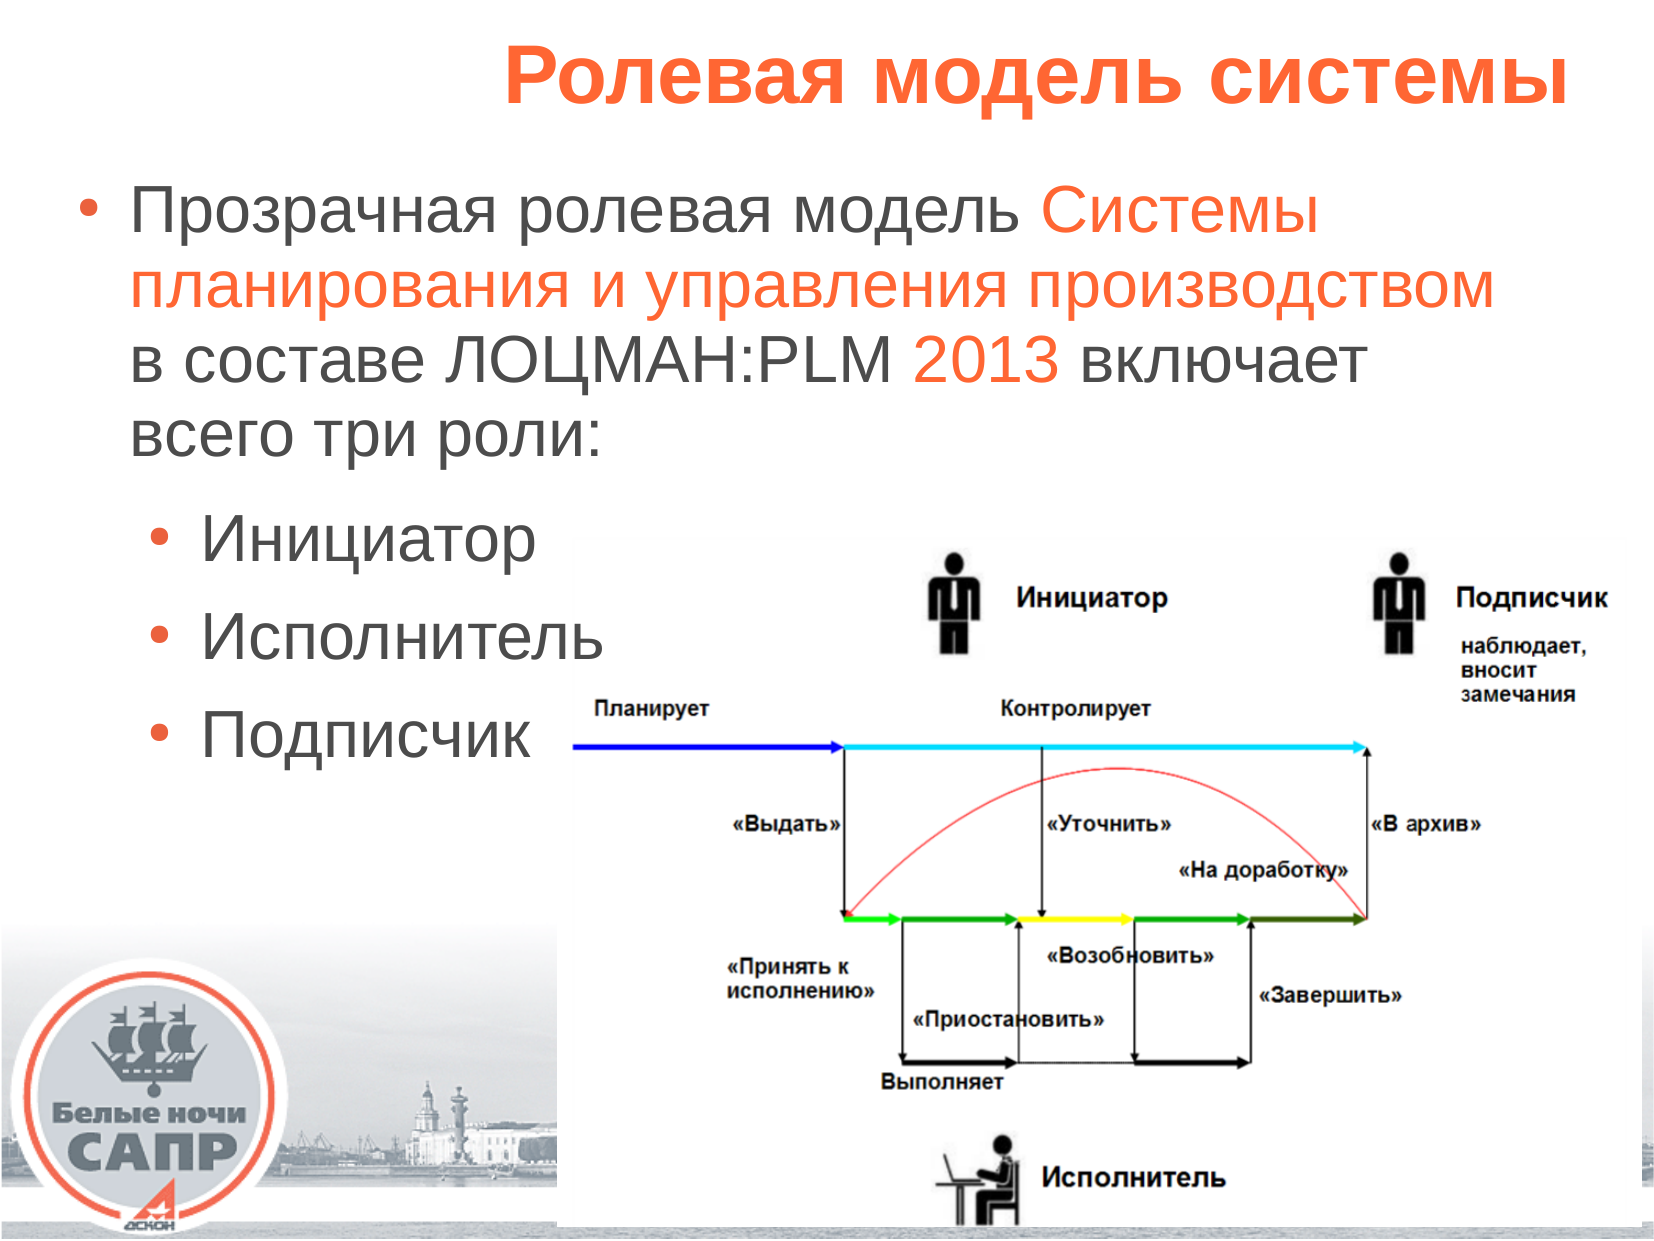

# Ролевая модель системы
Прозрачная ролевая модель Системы планирования и управления производством в составе ЛОЦМАН:PLM 2013 включает всего три роли:
Инициатор
Исполнитель
Подписчик